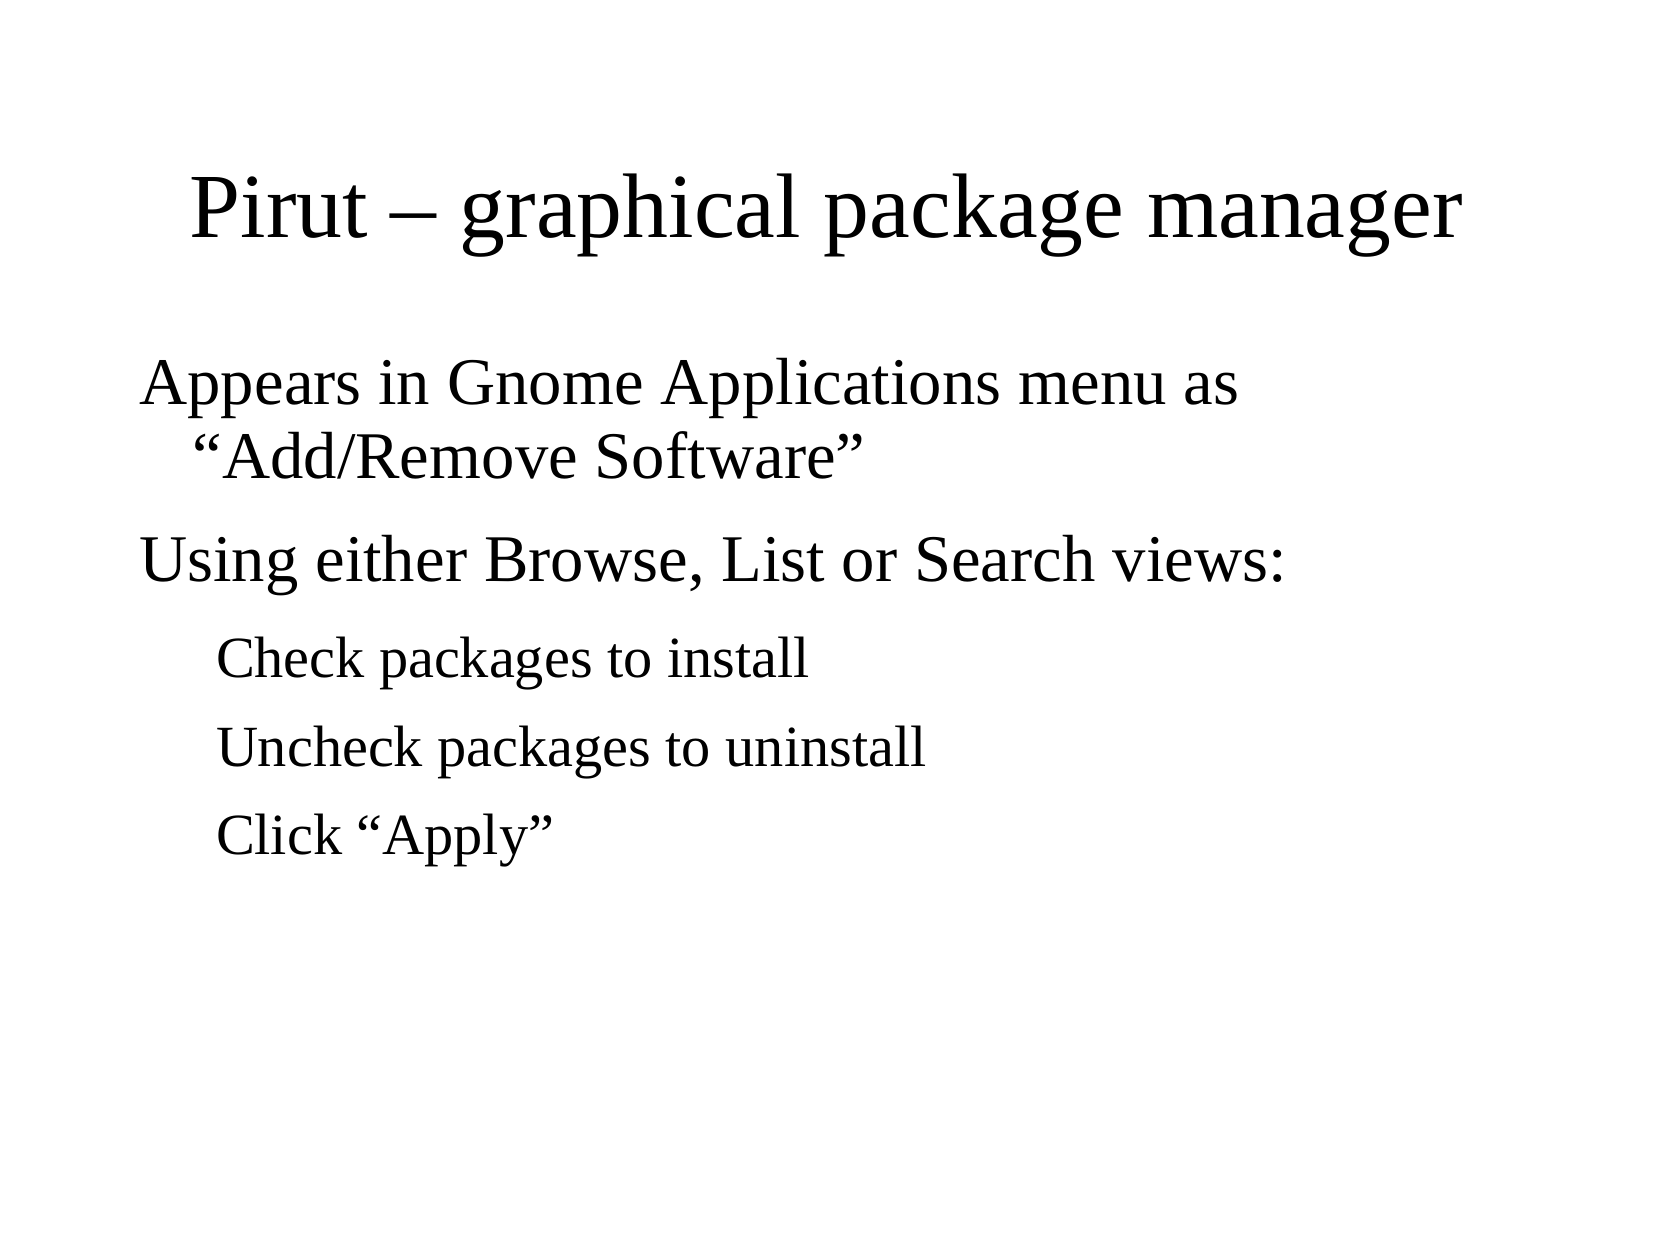

# Pirut – graphical package manager
Appears in Gnome Applications menu as “Add/Remove Software”
Using either Browse, List or Search views:
Check packages to install
Uncheck packages to uninstall
Click “Apply”